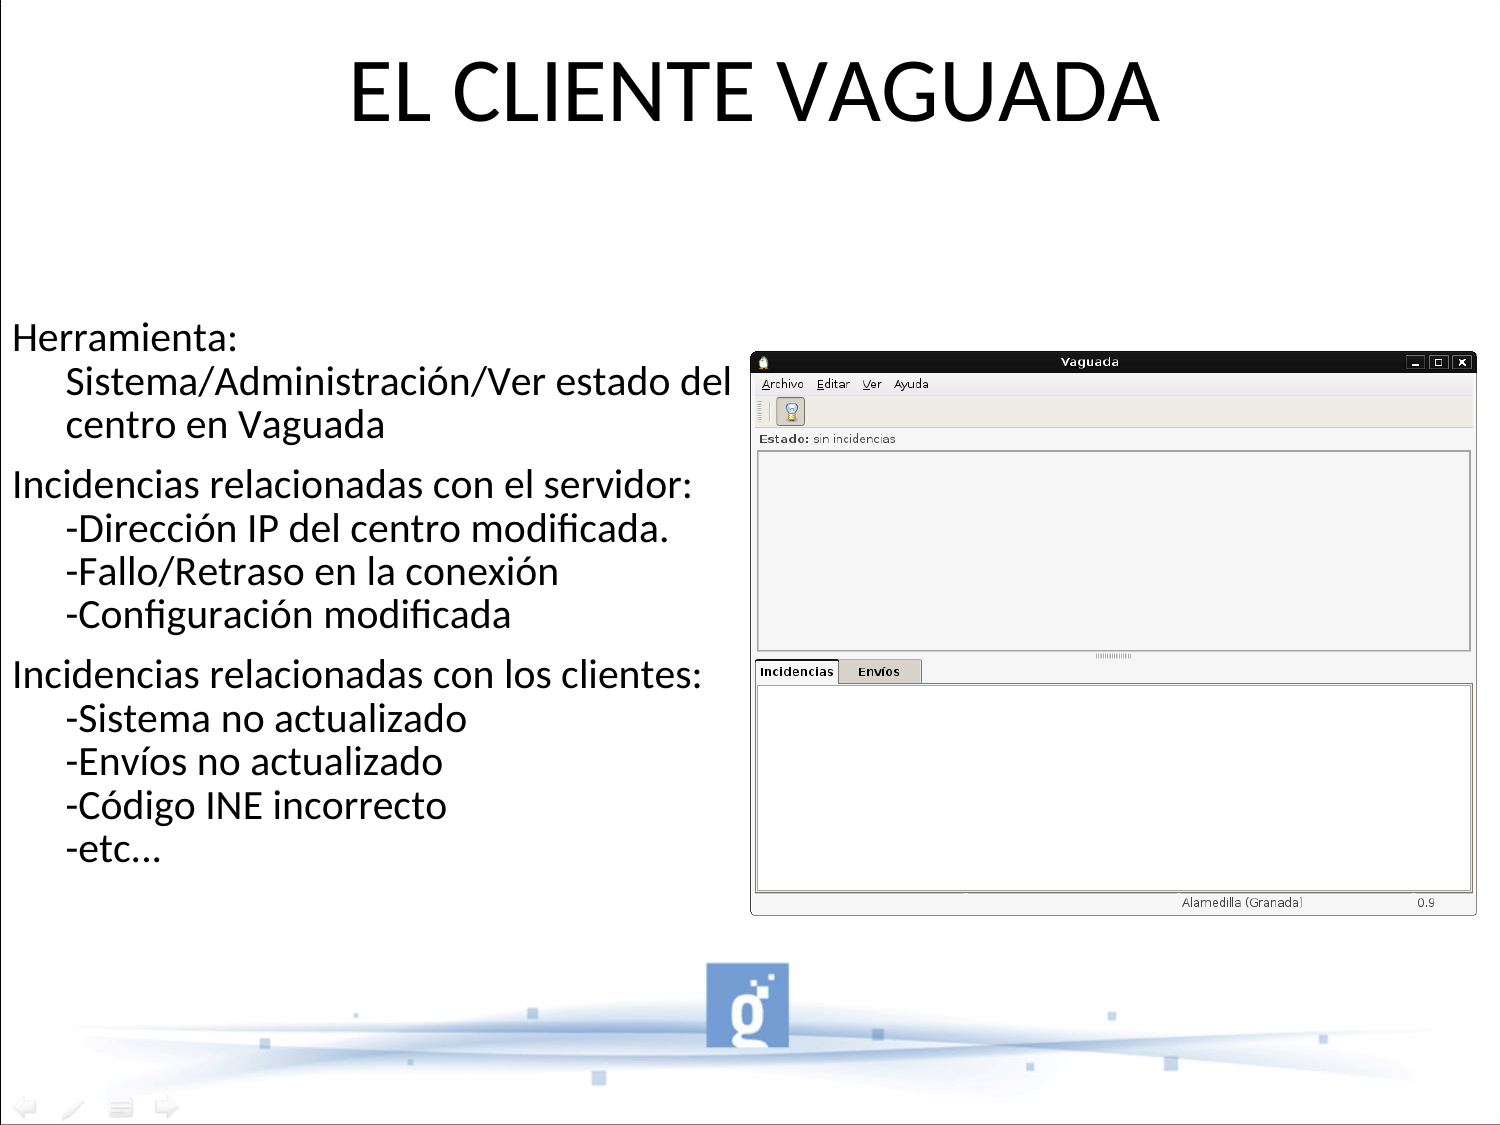

# EL CLIENTE VAGUADA
Herramienta:
Sistema/Administración/Ver estado del centro en Vaguada
Incidencias relacionadas con el servidor:
-Dirección IP del centro modificada.
-Fallo/Retraso en la conexión
-Configuración modificada
Incidencias relacionadas con los clientes:
-Sistema no actualizado
-Envíos no actualizado
-Código INE incorrecto
-etc...